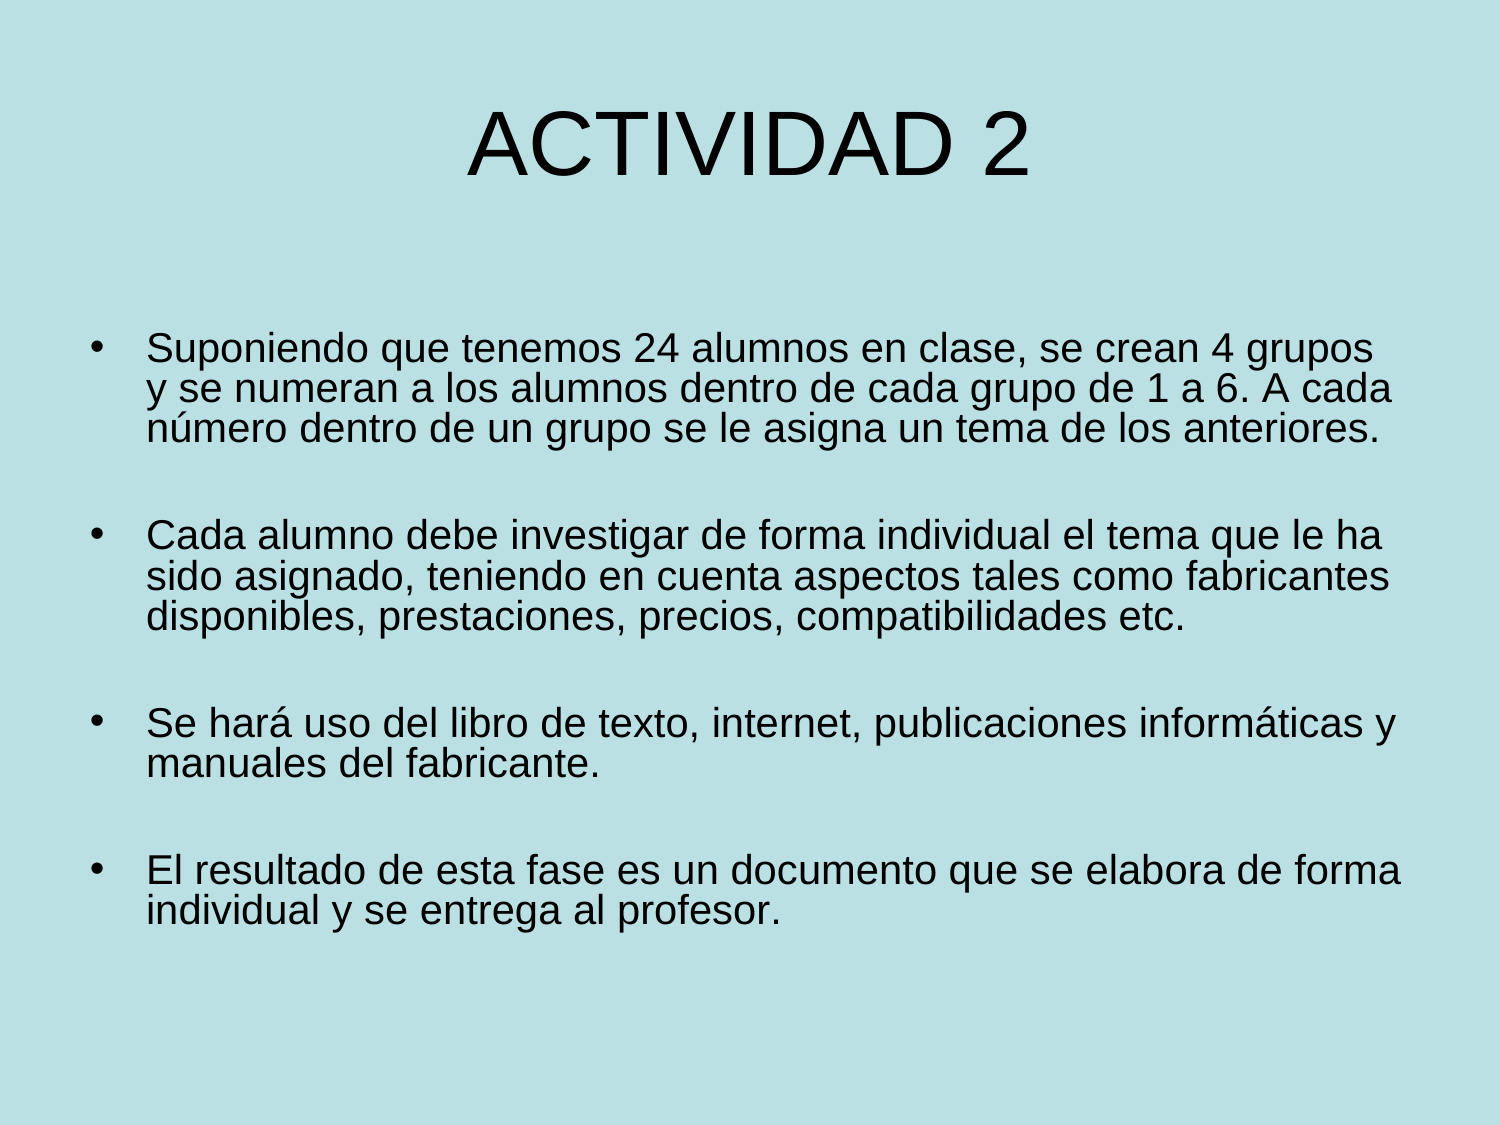

# ACTIVIDAD 2
Suponiendo que tenemos 24 alumnos en clase, se crean 4 grupos y se numeran a los alumnos dentro de cada grupo de 1 a 6. A cada número dentro de un grupo se le asigna un tema de los anteriores.
Cada alumno debe investigar de forma individual el tema que le ha sido asignado, teniendo en cuenta aspectos tales como fabricantes disponibles, prestaciones, precios, compatibilidades etc.
Se hará uso del libro de texto, internet, publicaciones informáticas y manuales del fabricante.
El resultado de esta fase es un documento que se elabora de forma individual y se entrega al profesor.